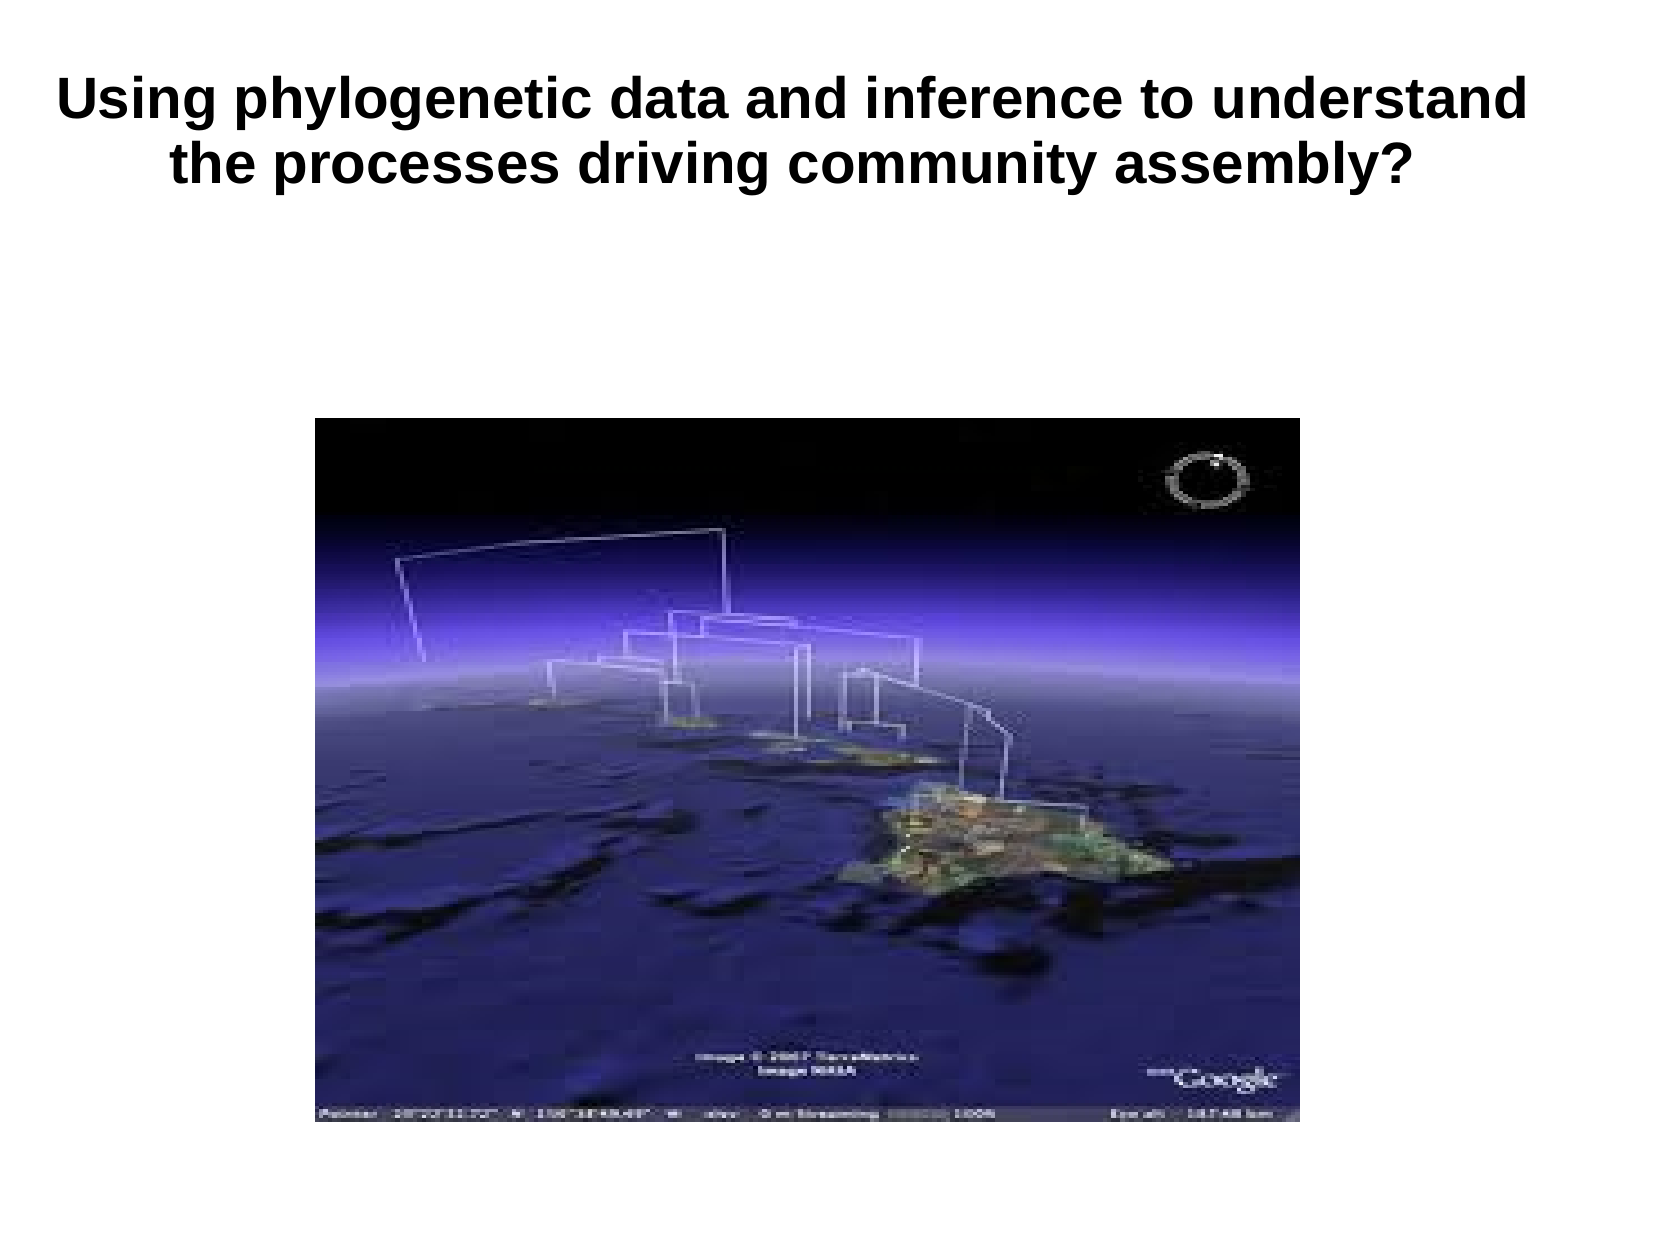

Using phylogenetic data and inference to understand the processes driving community assembly?